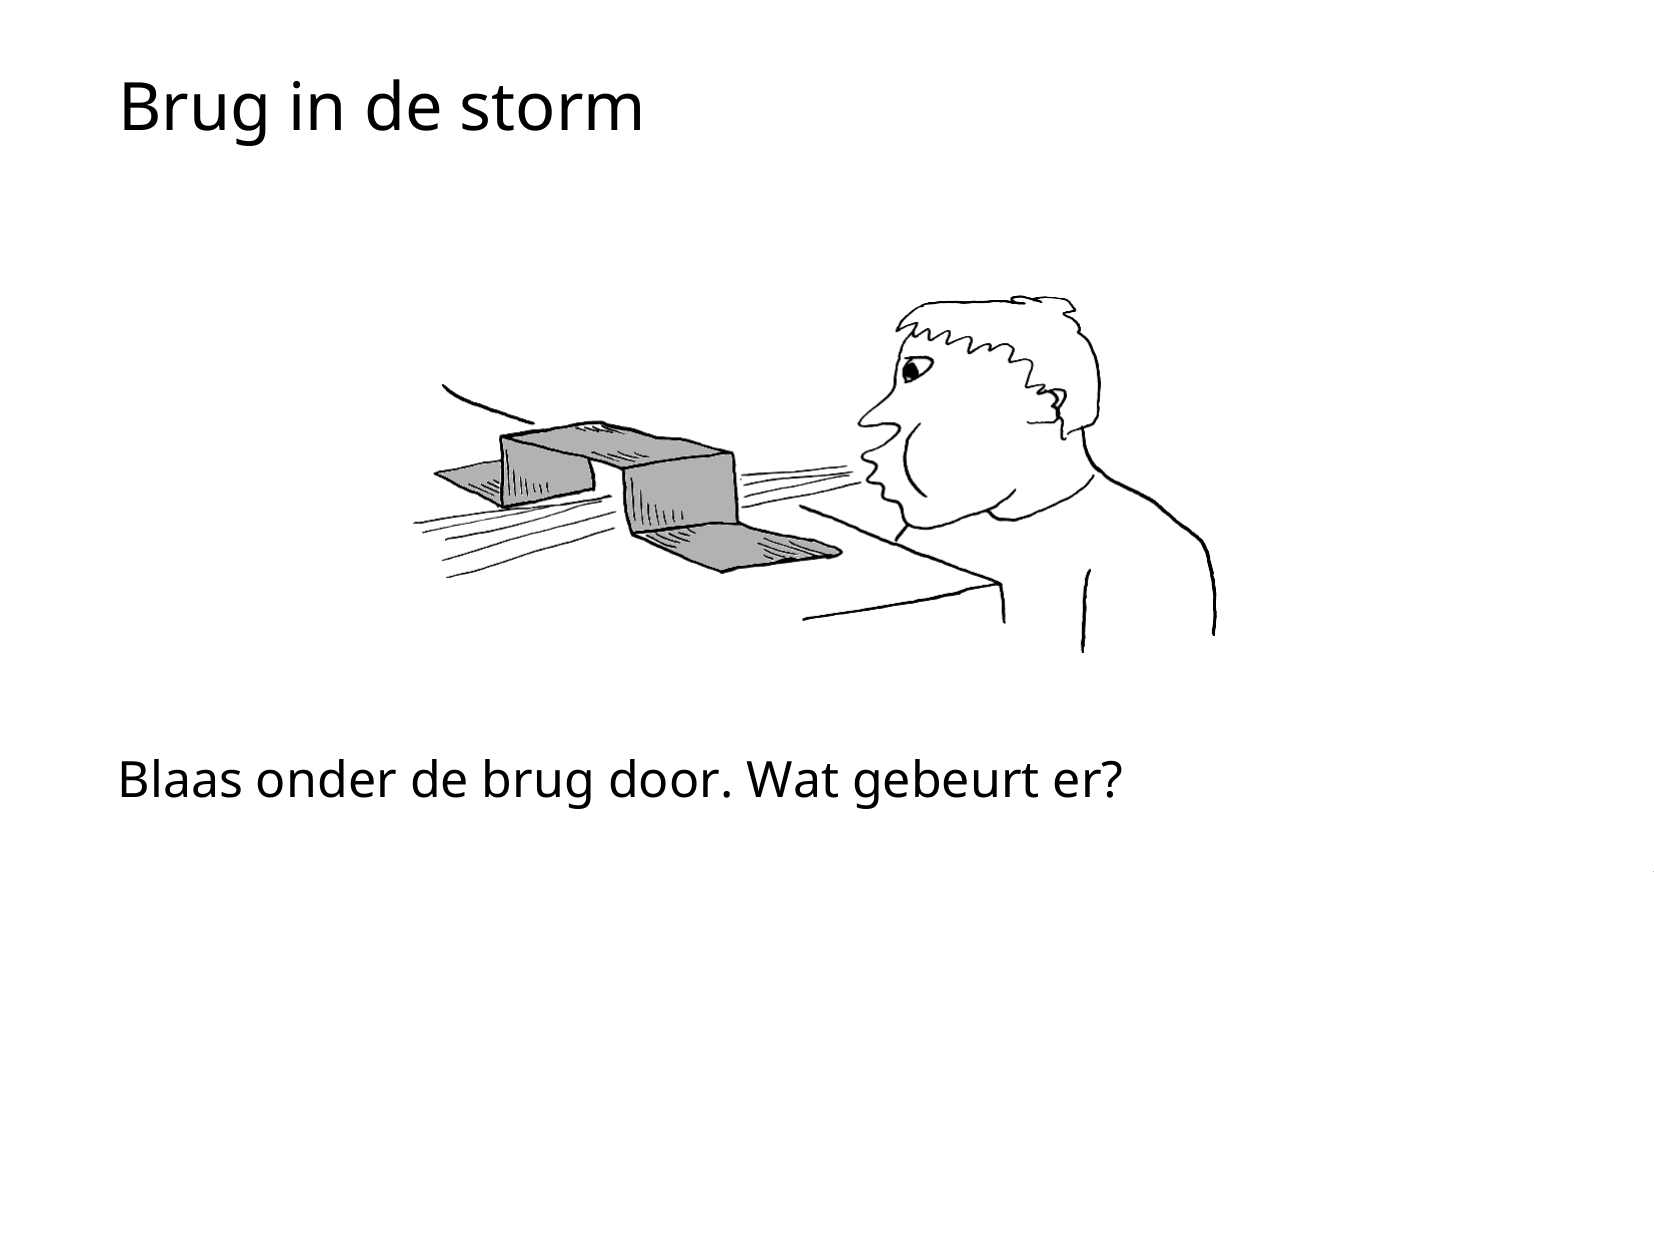

Brug in de storm
Blaas onder de brug door. Wat gebeurt er?
A – De brug stort in